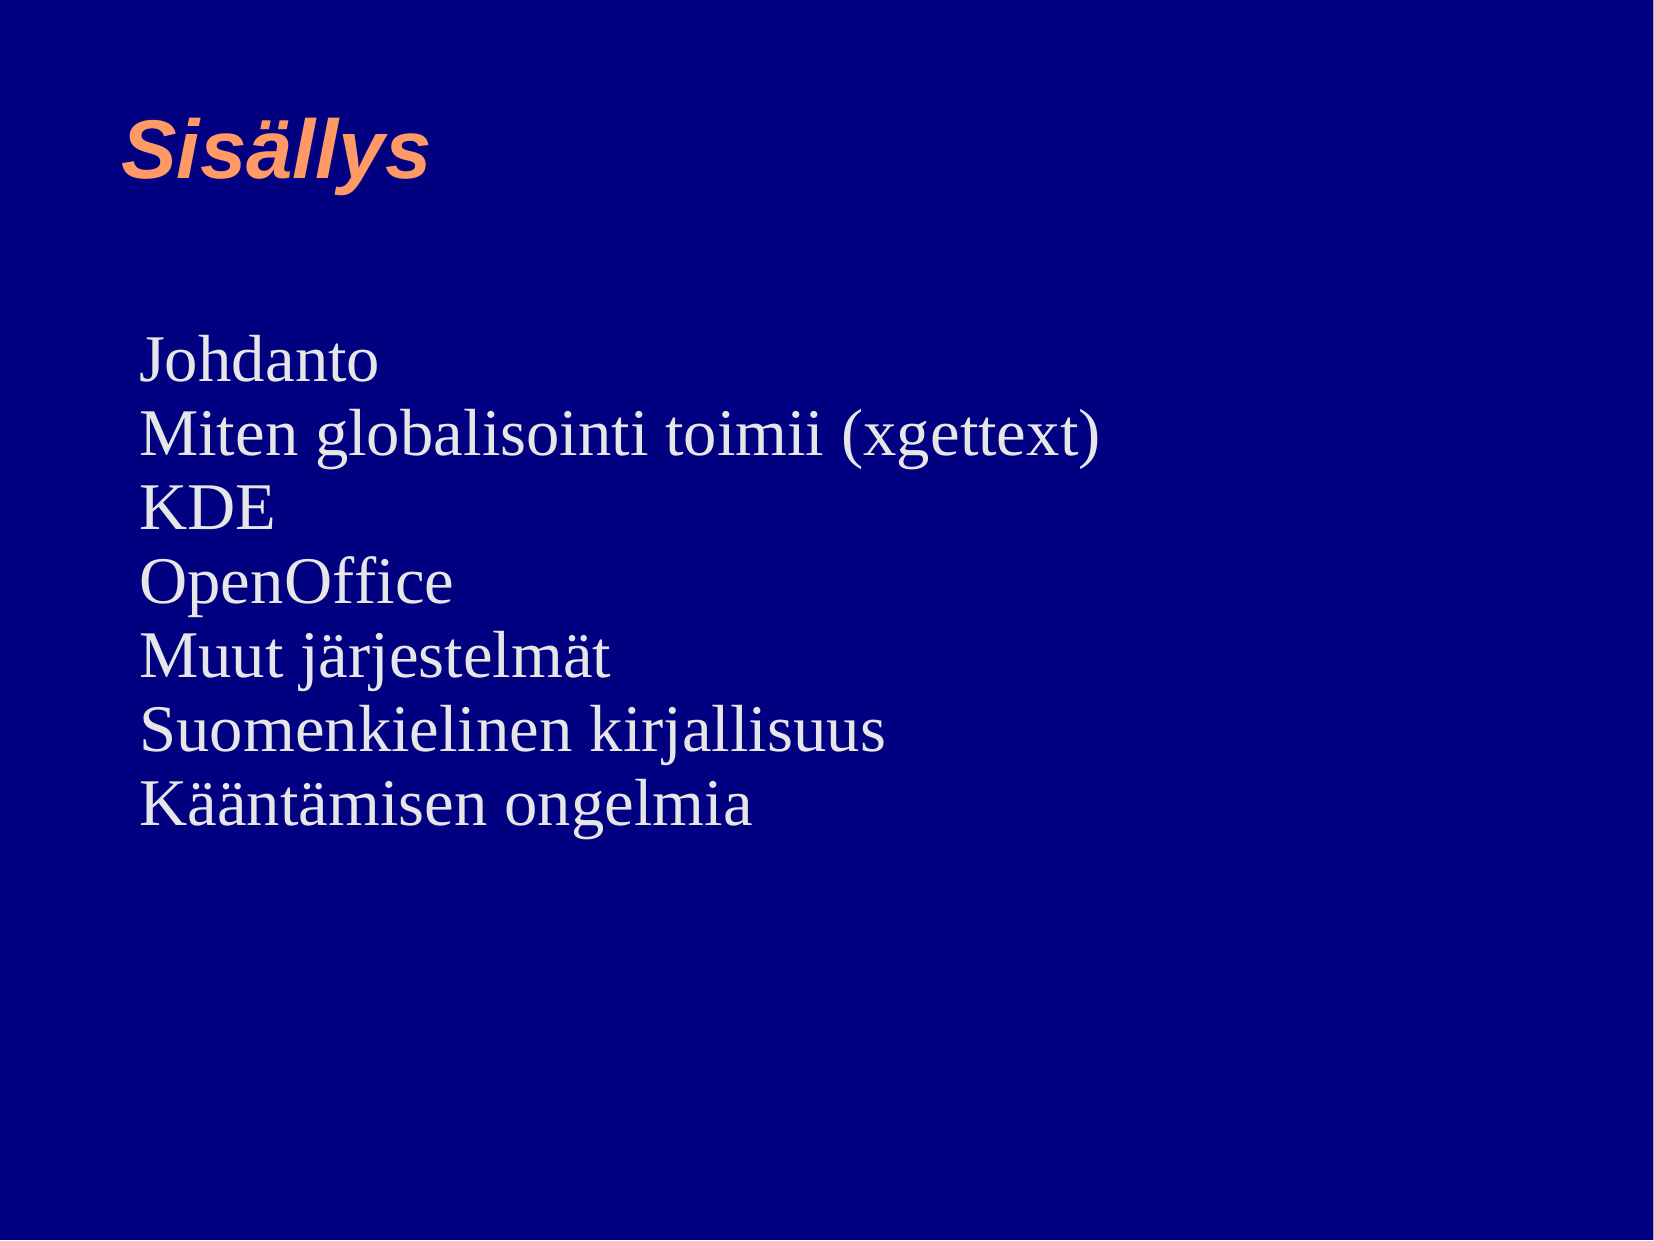

# Sisällys
Johdanto
Miten globalisointi toimii (xgettext)
KDE
OpenOffice
Muut järjestelmät
Suomenkielinen kirjallisuus
Kääntämisen ongelmia